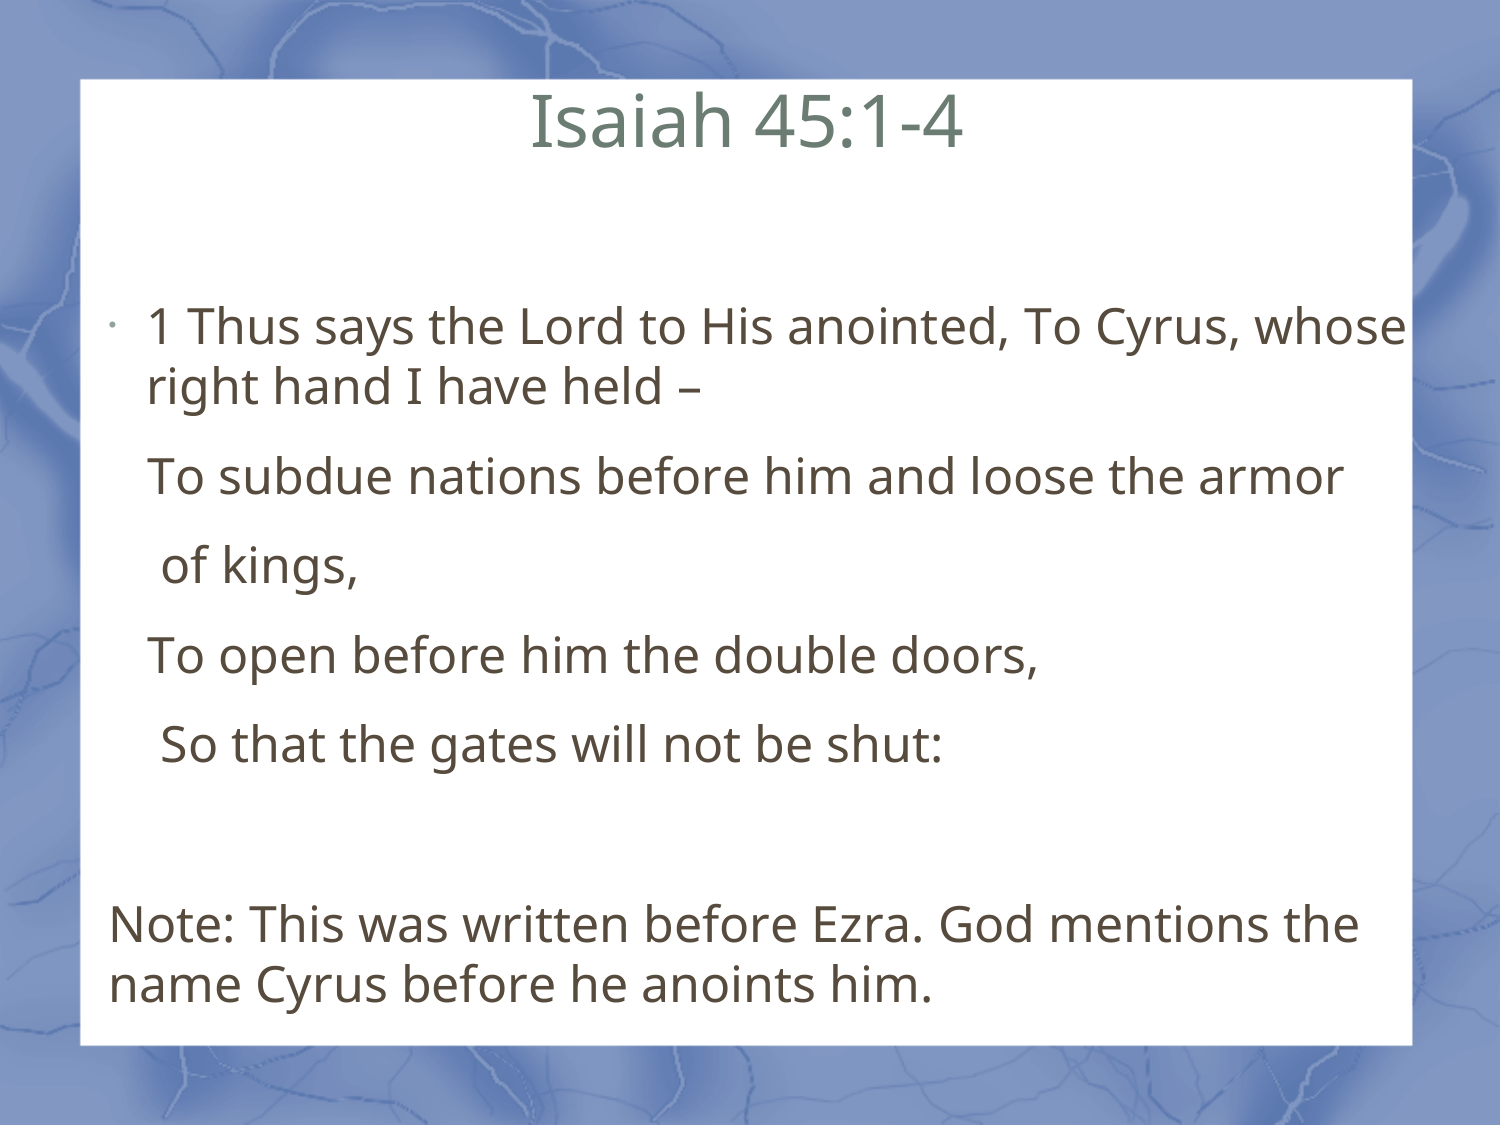

# Isaiah 45:1-4
1 Thus says the Lord to His anointed, To Cyrus, whose right hand I have held –
 To subdue nations before him and loose the armor
 of kings,
 To open before him the double doors,
 So that the gates will not be shut:
Note: This was written before Ezra. God mentions the name Cyrus before he anoints him.